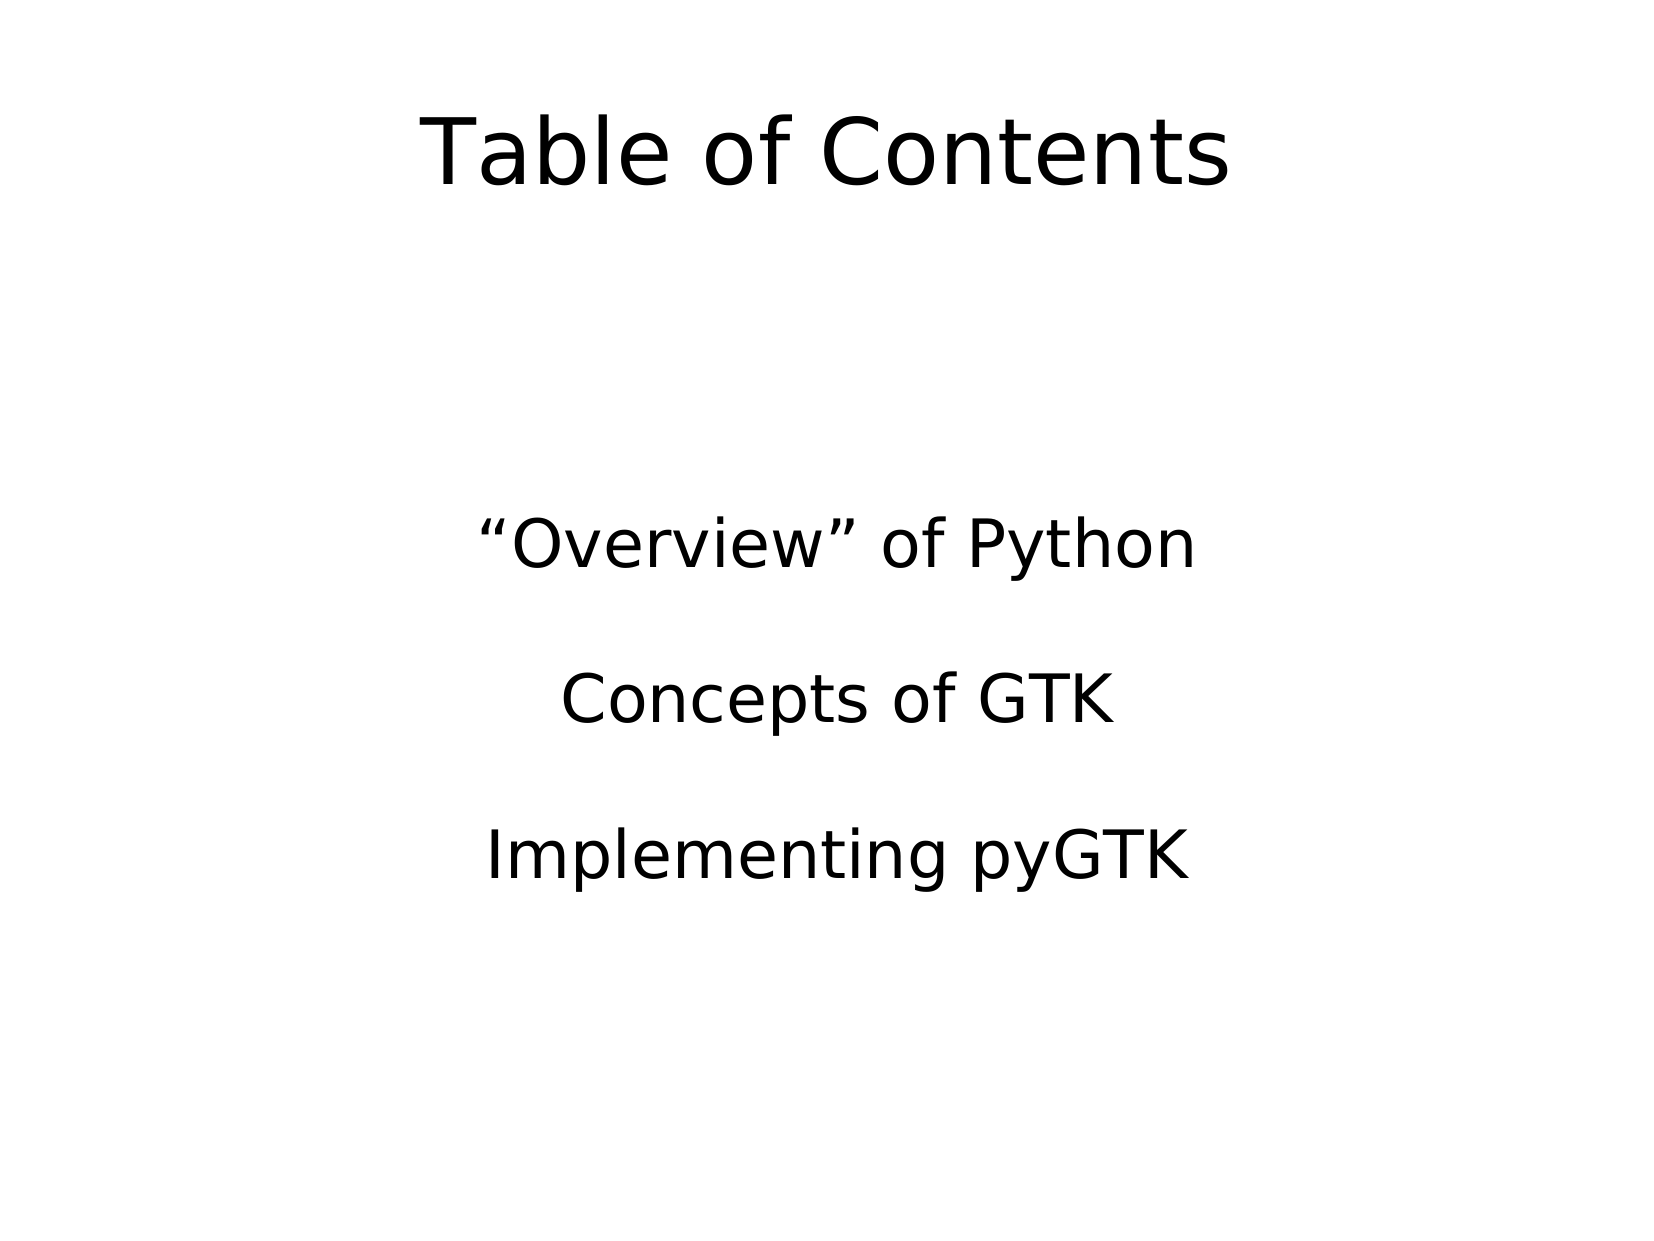

# Table of Contents
 “Overview” of Python
 Concepts of GTK
 Implementing pyGTK